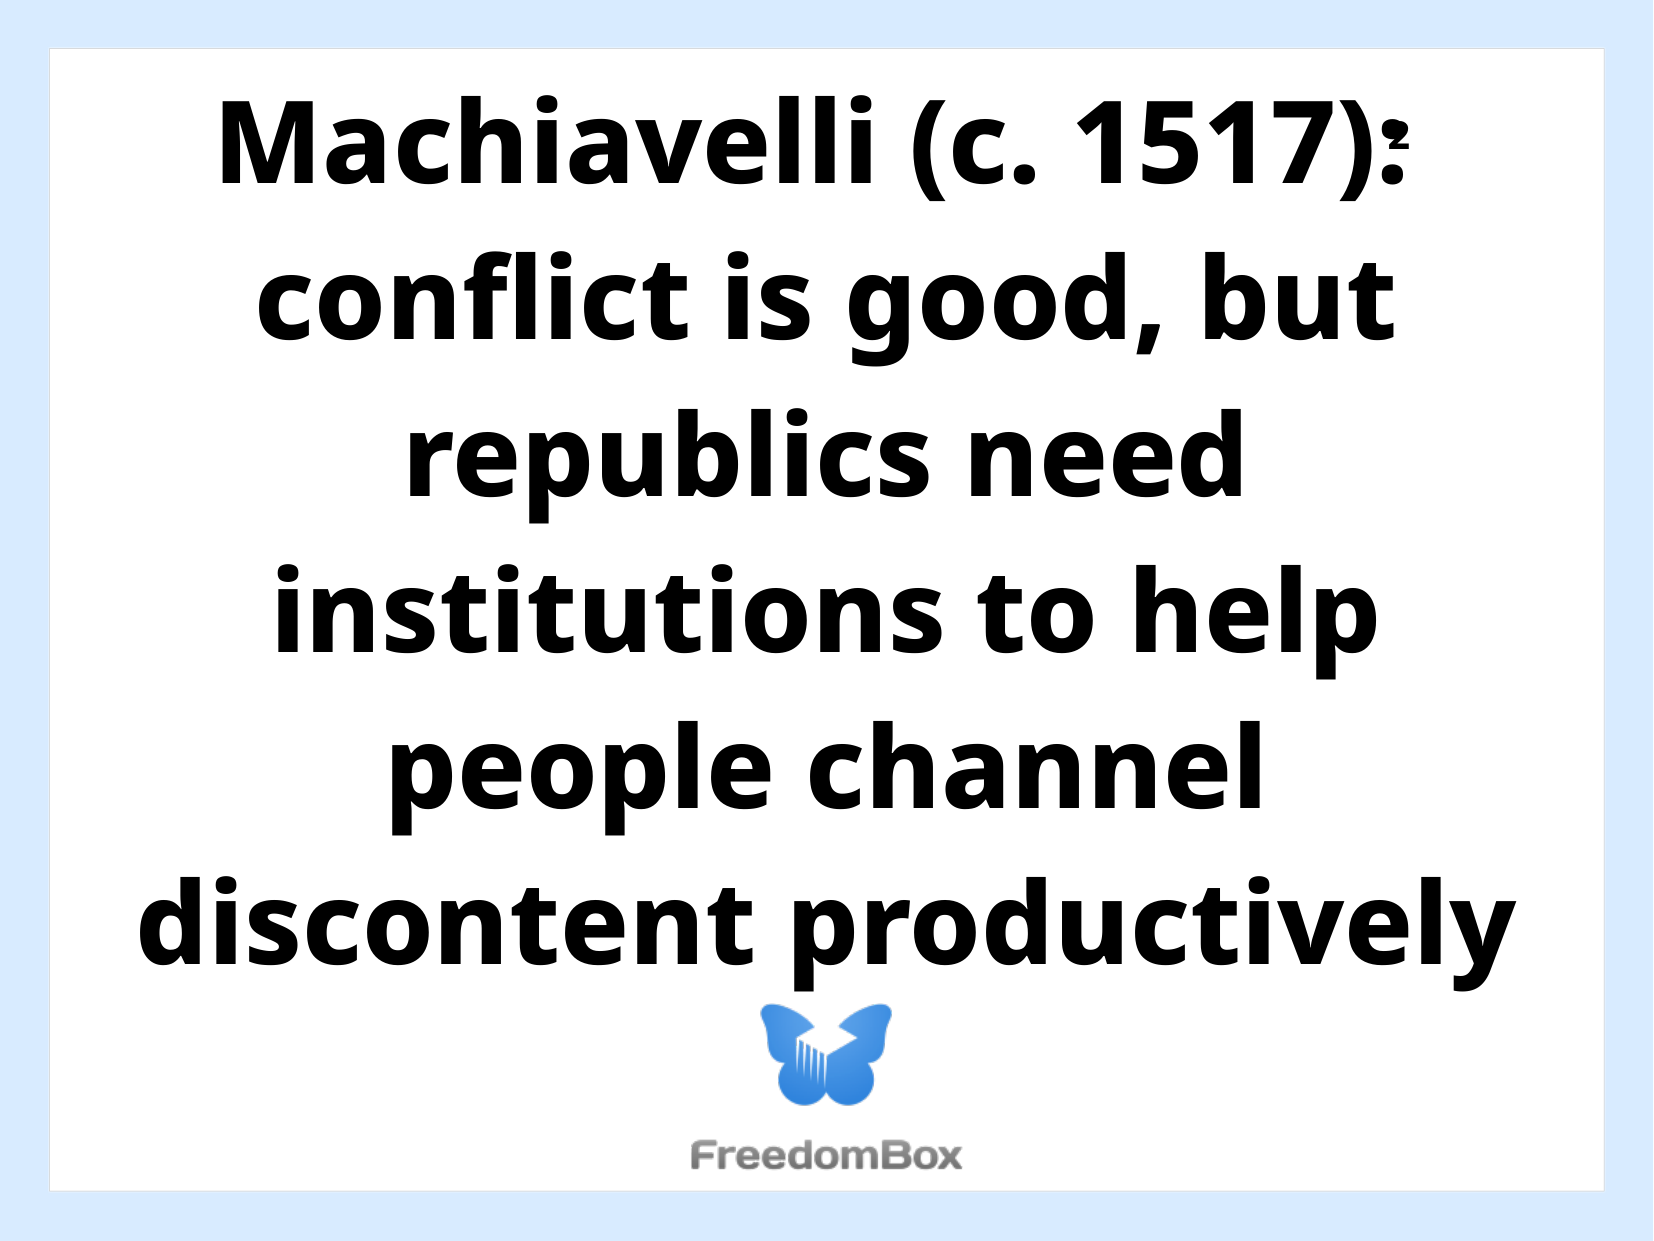

# Machiavelli (c. 1517):
conflict is good, but republics need institutions to help people channel discontent productively
2